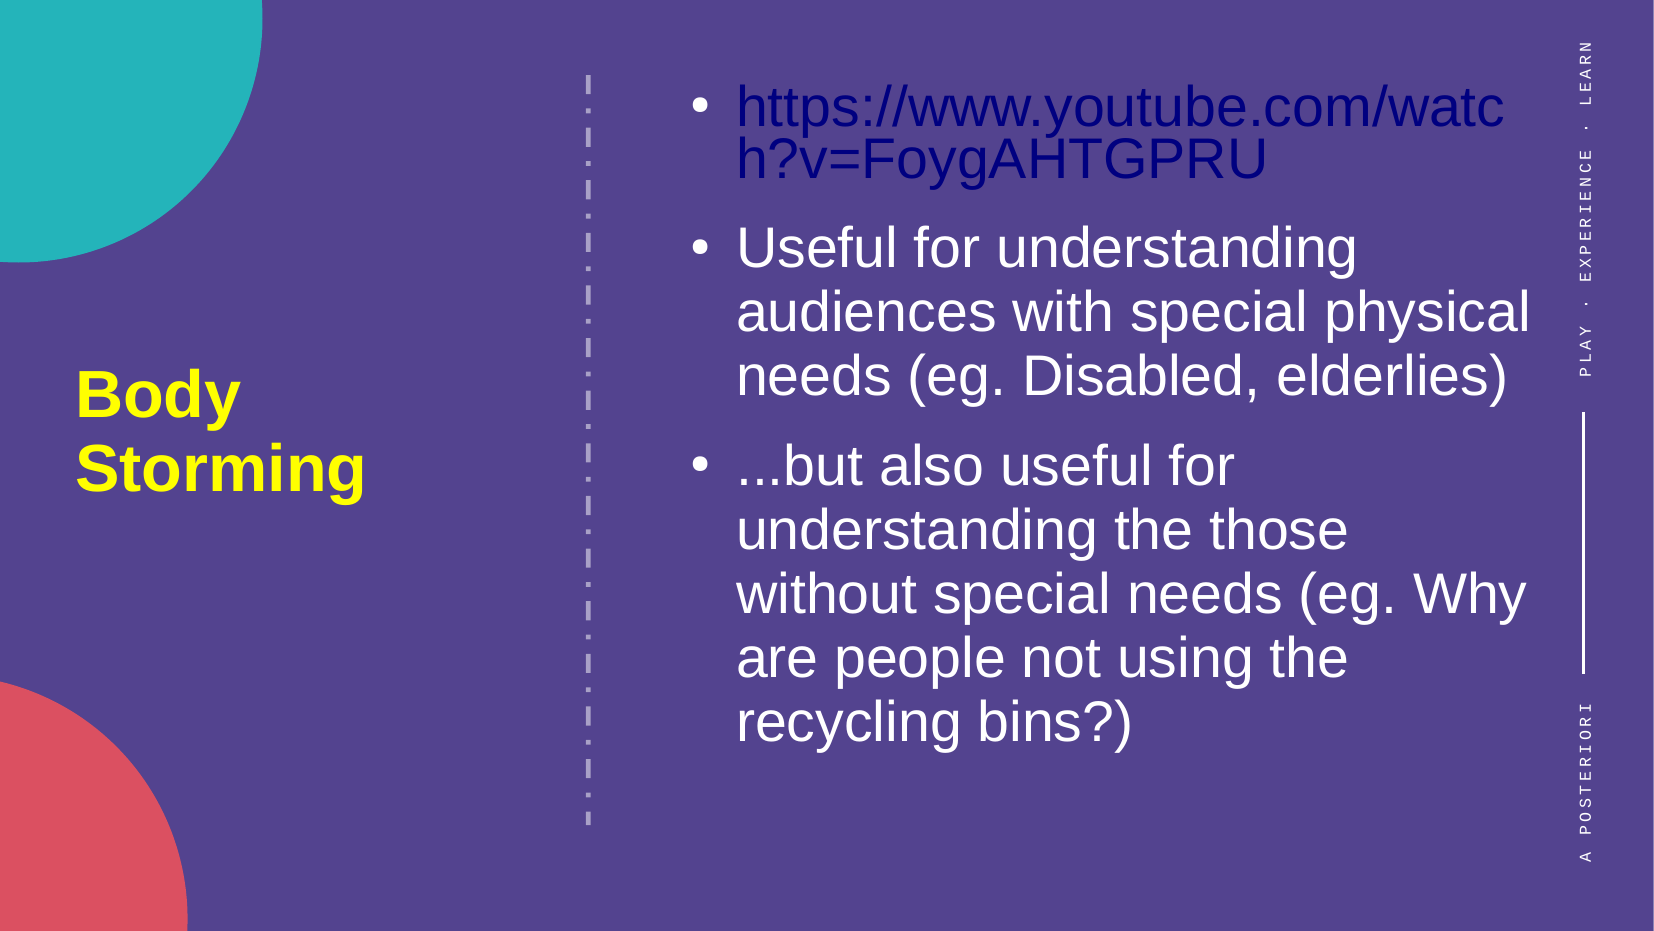

https://www.youtube.com/watch?v=FoygAHTGPRU
Useful for understanding audiences with special physical needs (eg. Disabled, elderlies)
...but also useful for understanding the those without special needs (eg. Why are people not using the recycling bins?)
# Body Storming